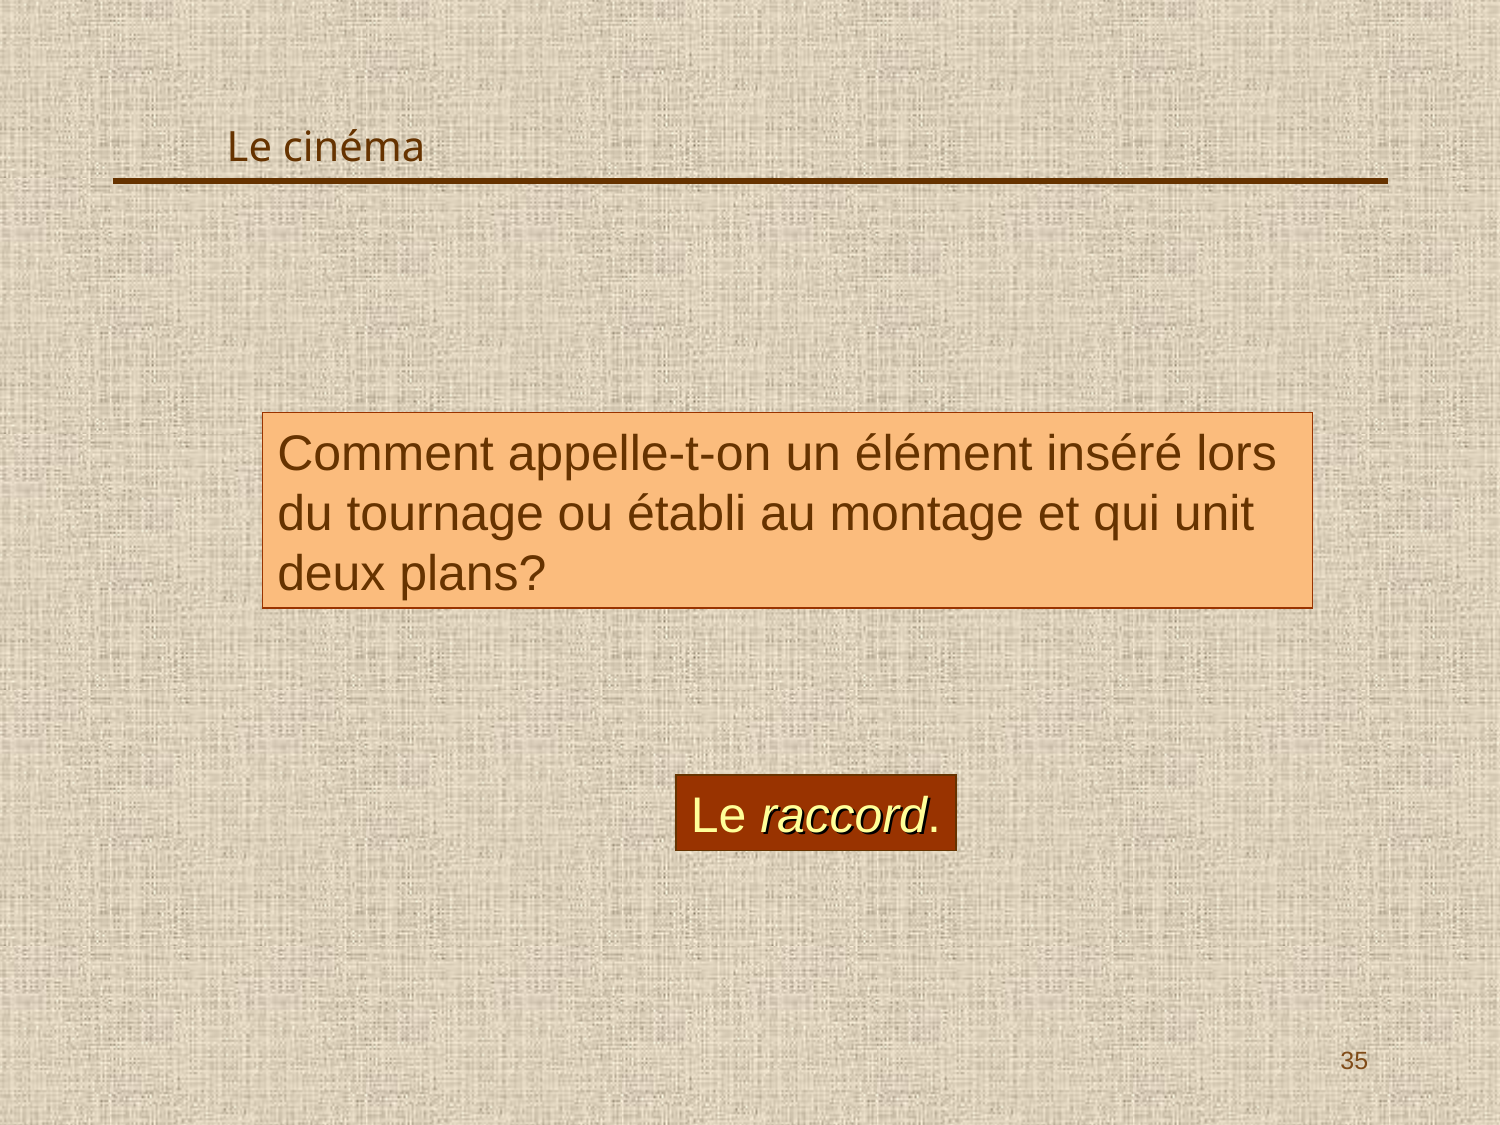

Le cinéma
Comment appelle-t-on un élément inséré lors du tournage ou établi au montage et qui unit deux plans?
Le raccord.
35